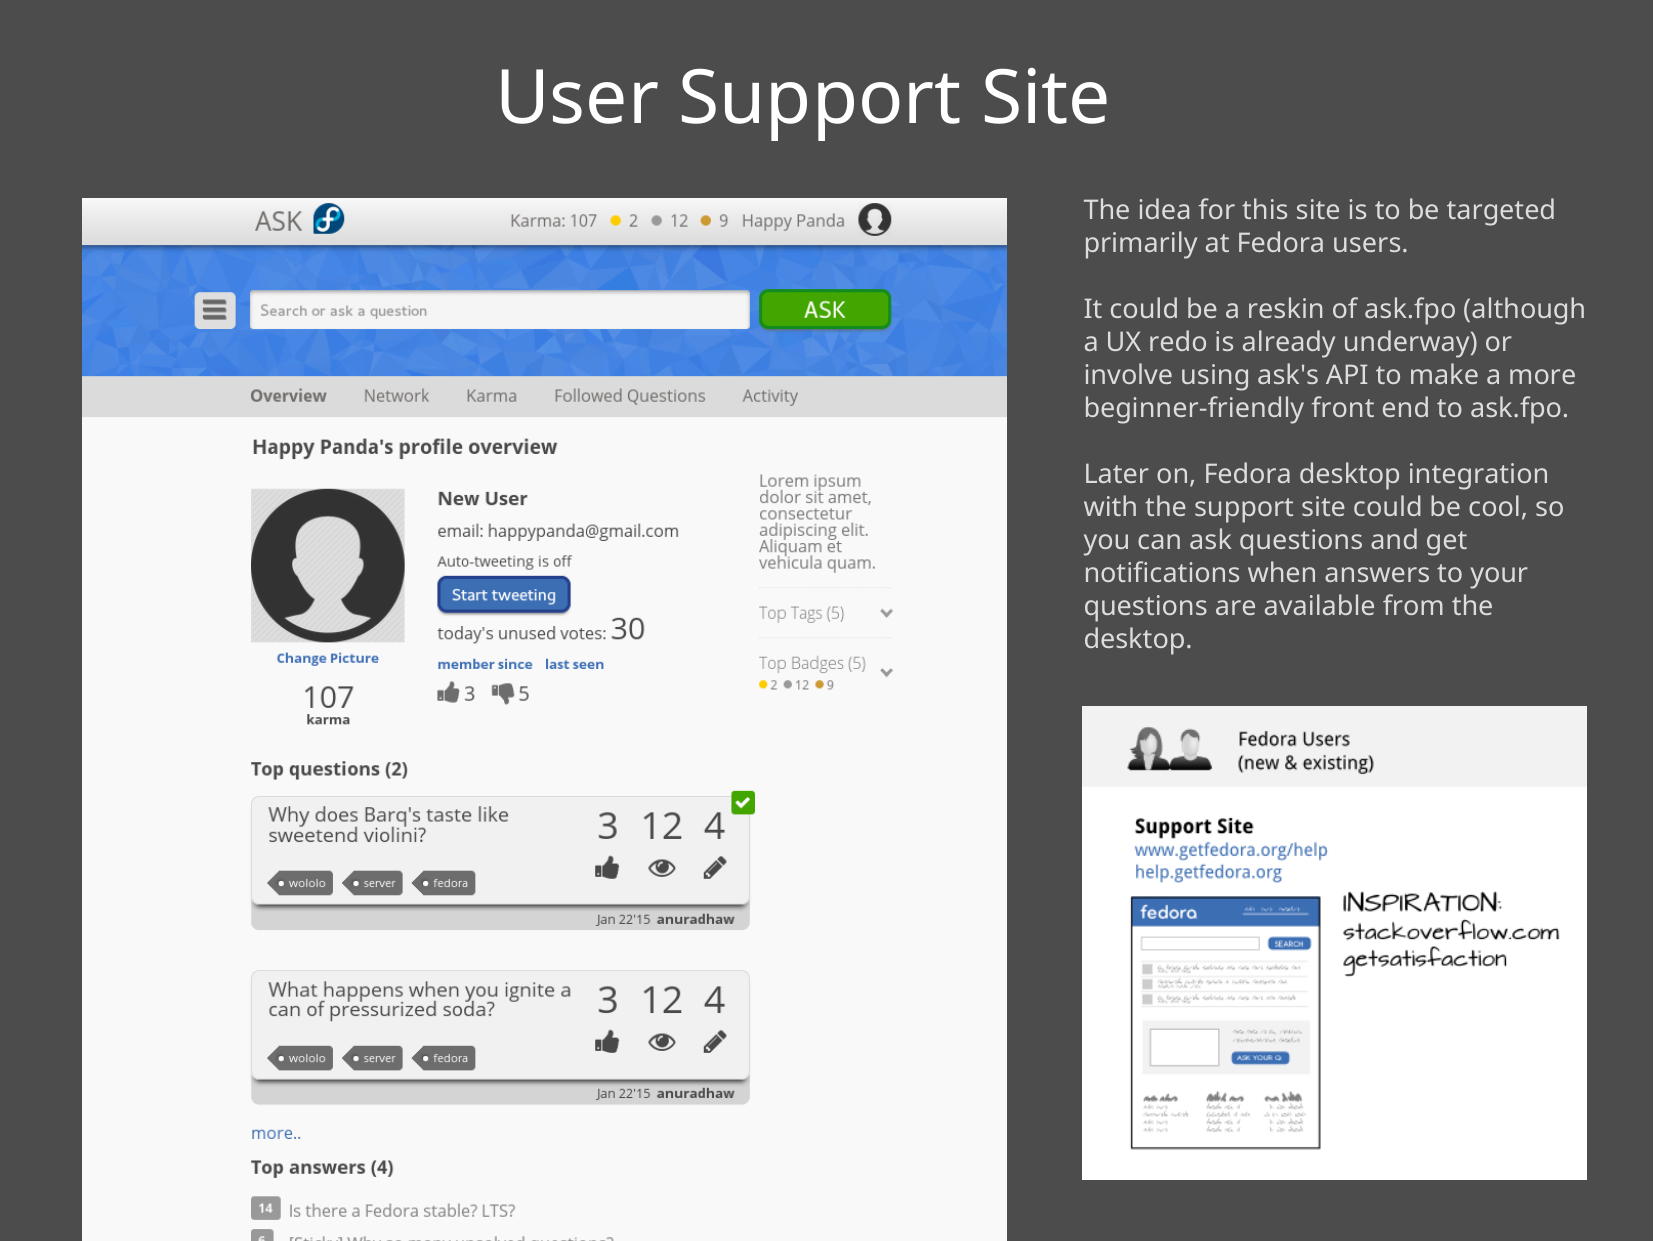

# User Support Site
The idea for this site is to be targeted primarily at Fedora users.
It could be a reskin of ask.fpo (although a UX redo is already underway) or involve using ask's API to make a more beginner-friendly front end to ask.fpo.
Later on, Fedora desktop integration with the support site could be cool, so you can ask questions and get notifications when answers to your questions are available from the desktop.